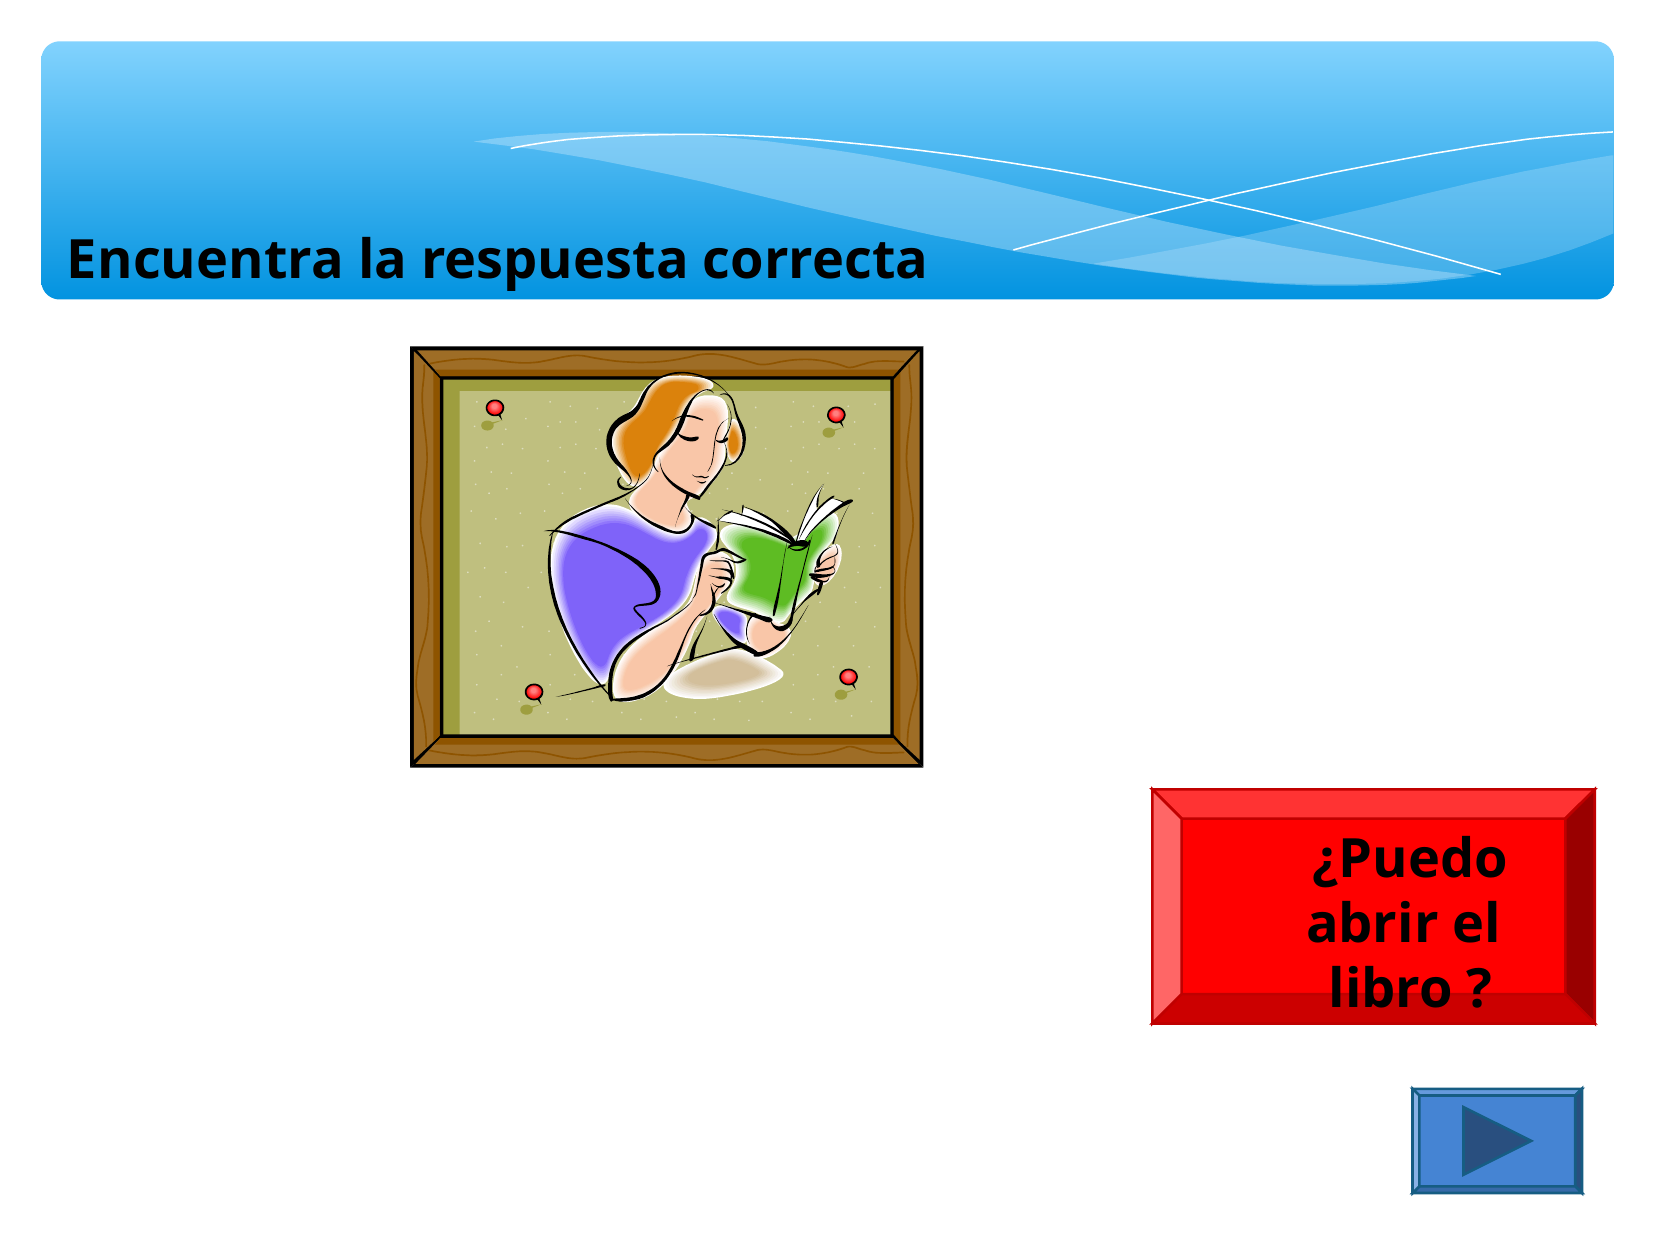

Encuentra la respuesta correcta
¿Puedo abrir el
libro ?